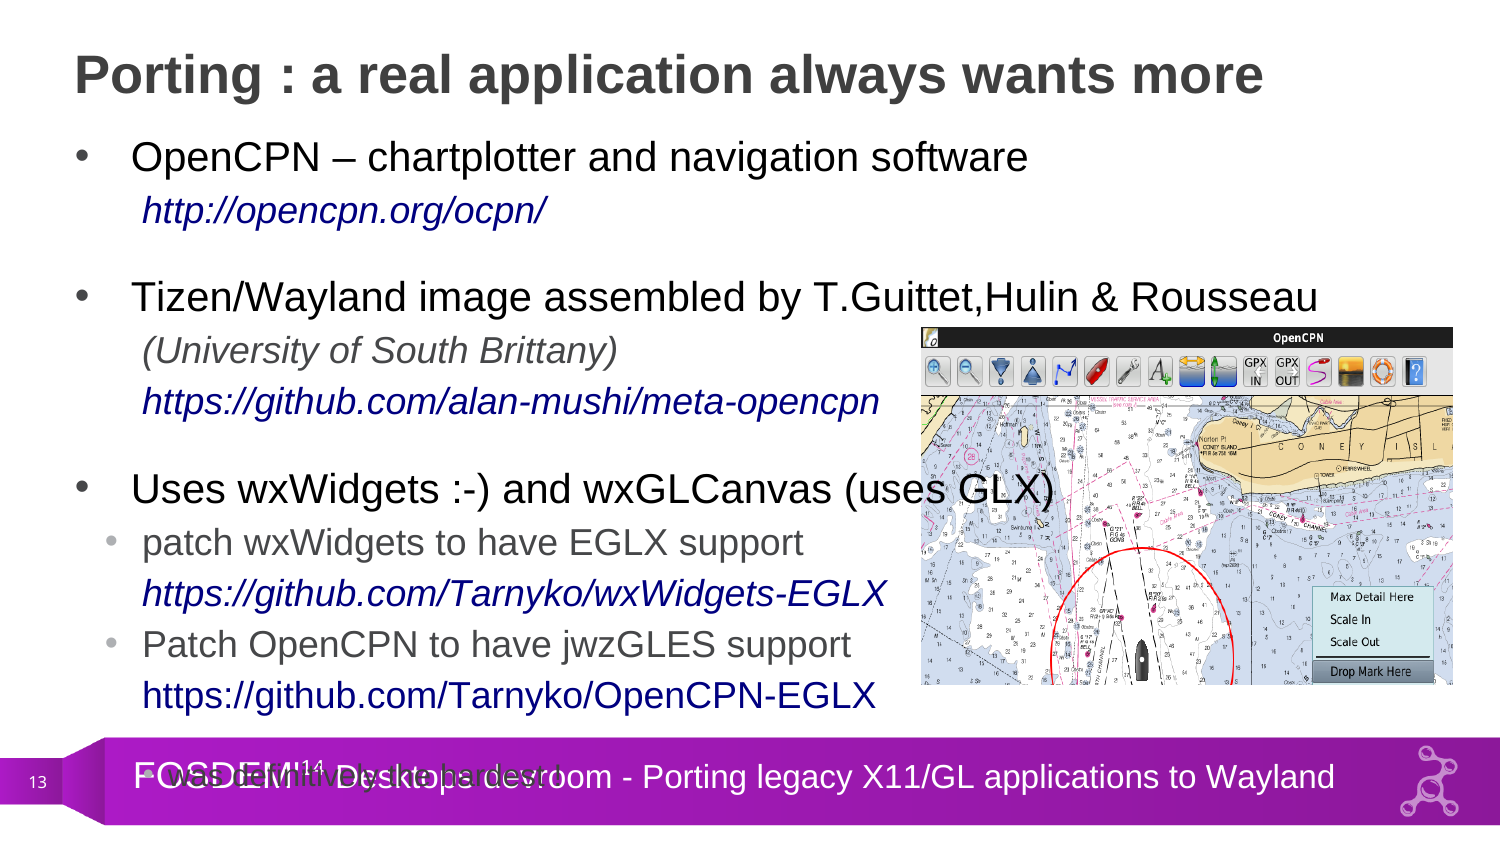

# Porting : a real application always wants more
OpenCPN – chartplotter and navigation software
http://opencpn.org/ocpn/
Tizen/Wayland image assembled by T.Guittet,Hulin & Rousseau
(University of South Brittany)
https://github.com/alan-mushi/meta-opencpn
Uses wxWidgets :-) and wxGLCanvas (uses GLX)
patch wxWidgets to have EGLX support
https://github.com/Tarnyko/wxWidgets-EGLX
Patch OpenCPN to have jwzGLES support
https://github.com/Tarnyko/OpenCPN-EGLX
was definitively the hardest !